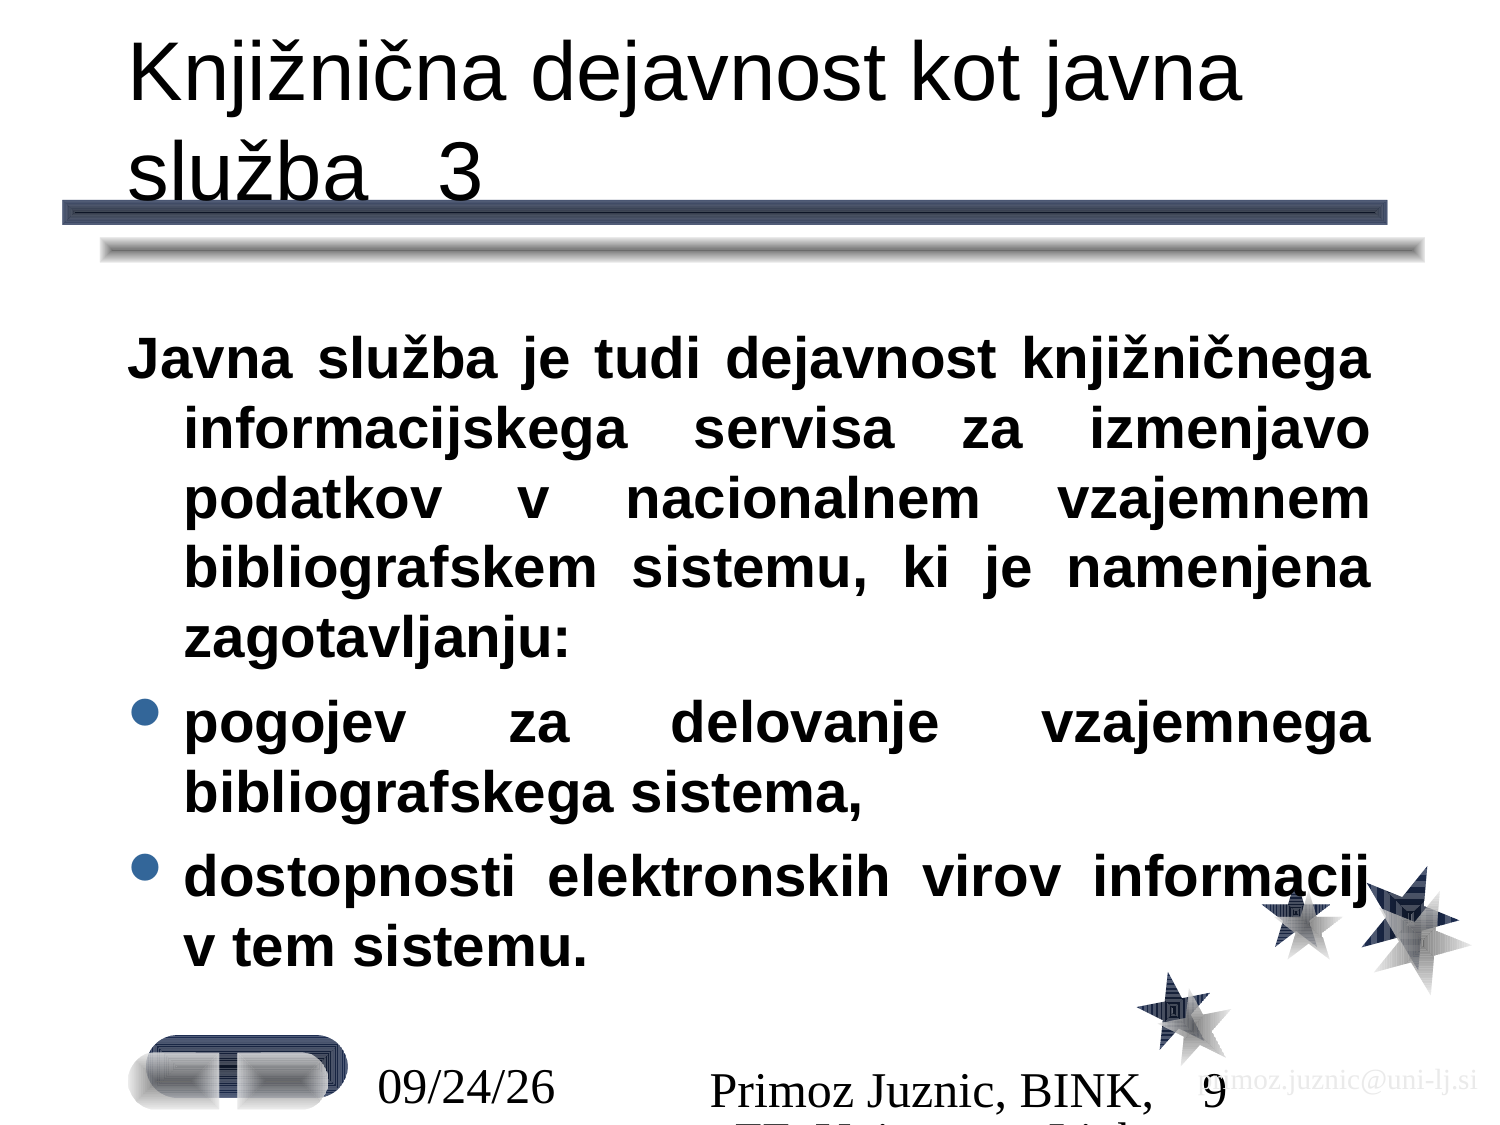

# Knjižnična dejavnost kot javna služba 3
Javna služba je tudi dejavnost knjižničnega informacijskega servisa za izmenjavo podatkov v nacionalnem vzajemnem bibliografskem sistemu, ki je namenjena zagotavljanju:
pogojev za delovanje vzajemnega bibliografskega sistema,
dostopnosti elektronskih virov informacij v tem sistemu.
Primoz Juznic, BINK, FF, Univerza v Ljubljani
9